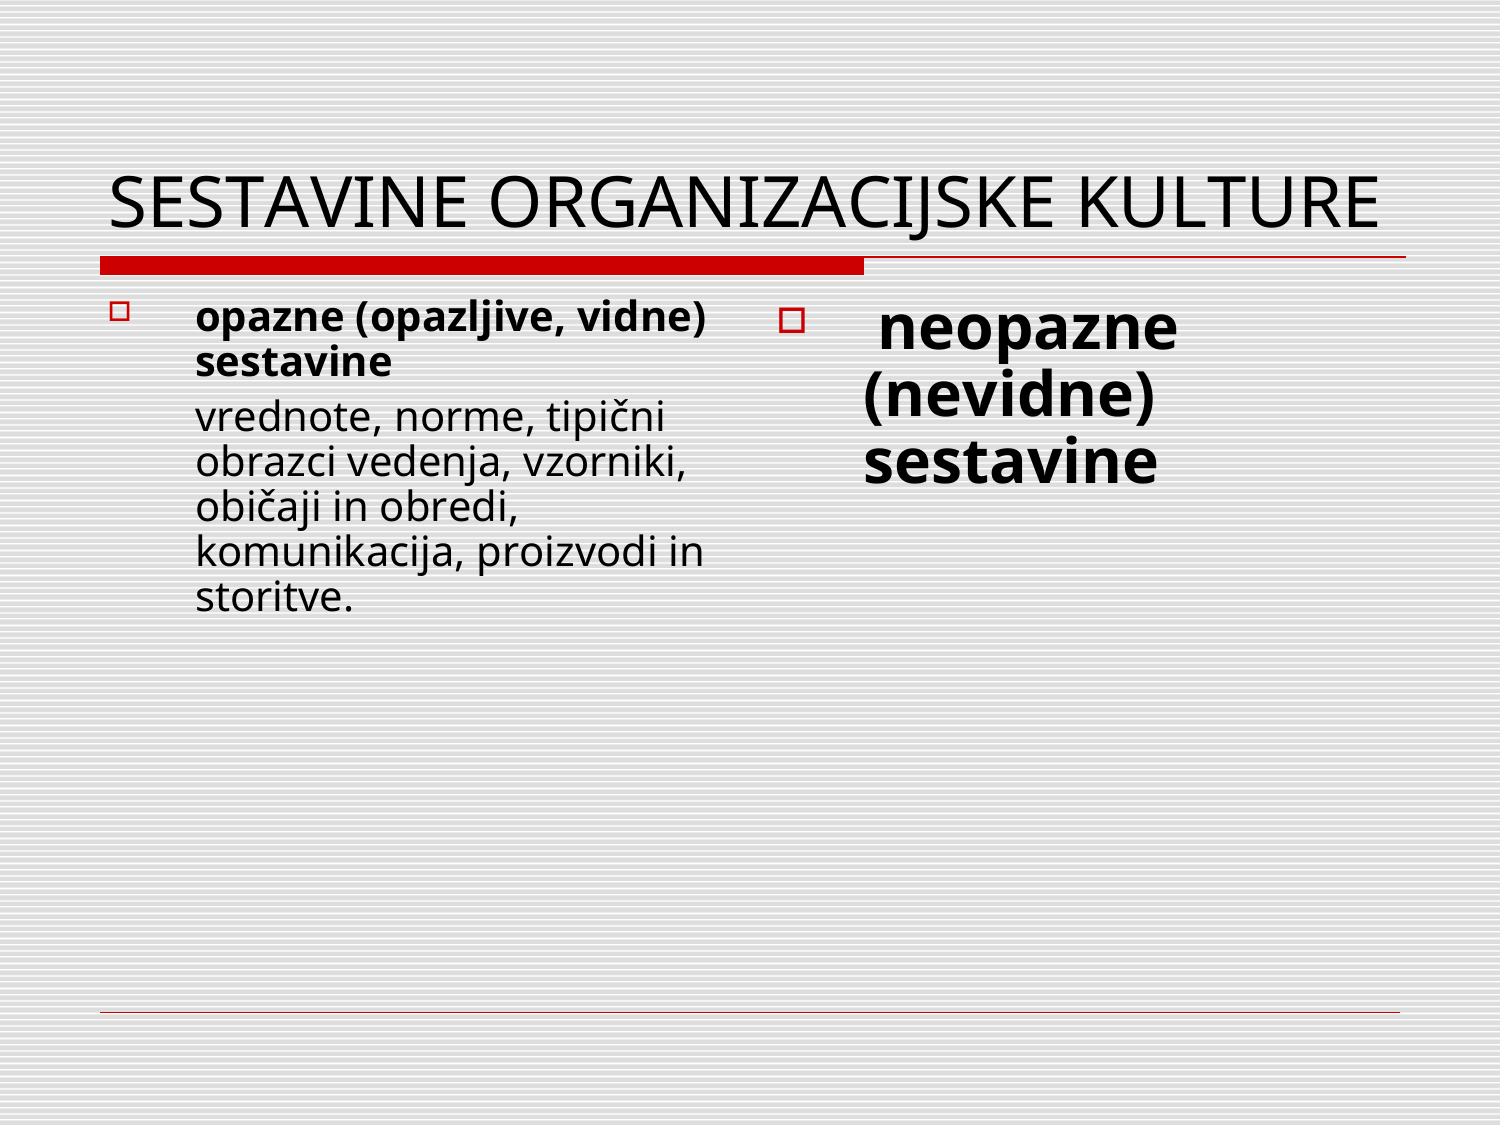

# SESTAVINE ORGANIZACIJSKE KULTURE
opazne (opazljive, vidne) sestavine
	vrednote, norme, tipični obrazci vedenja, vzorniki, običaji in obredi, komunikacija, proizvodi in storitve.
 neopazne (nevidne) sestavine